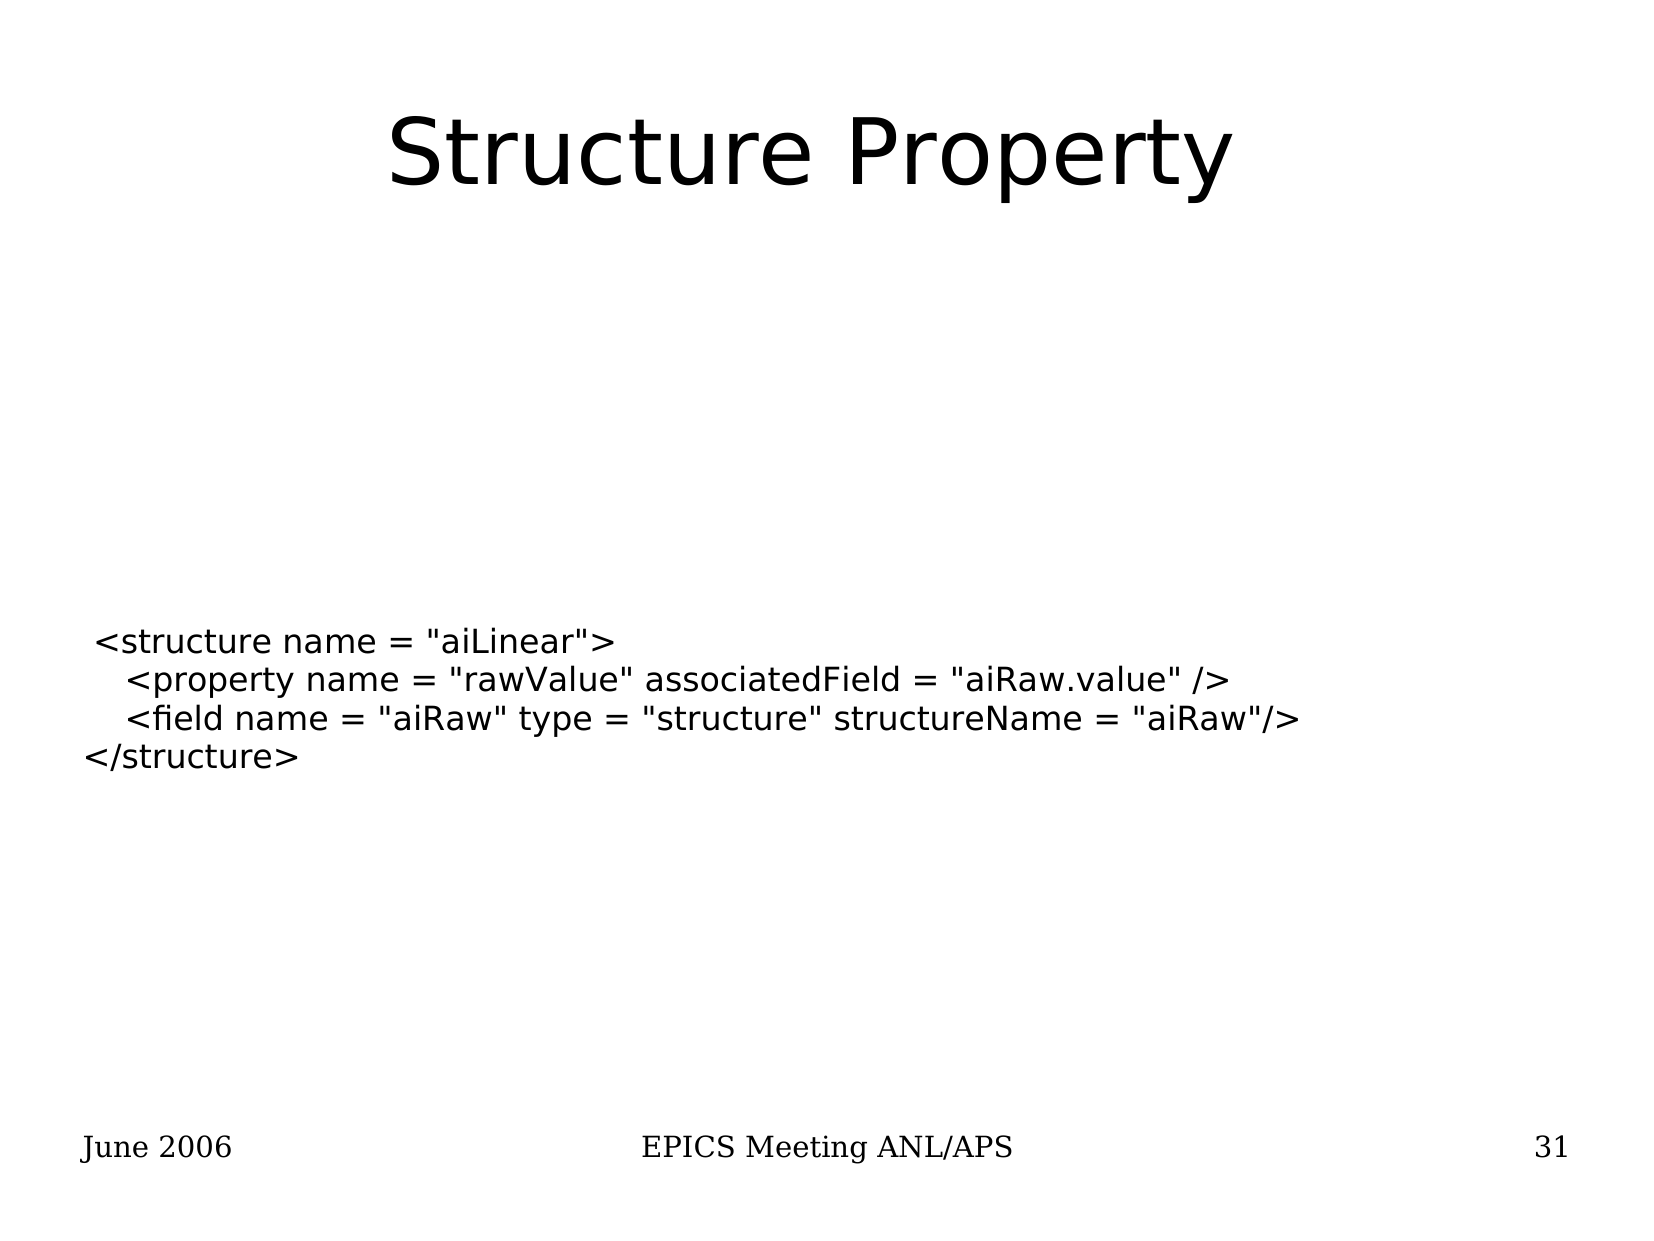

# Structure Property
 <structure name = "aiLinear">
 <property name = "rawValue" associatedField = "aiRaw.value" />
 <field name = "aiRaw" type = "structure" structureName = "aiRaw"/>
</structure>
June 2006
EPICS Meeting ANL/APS
31